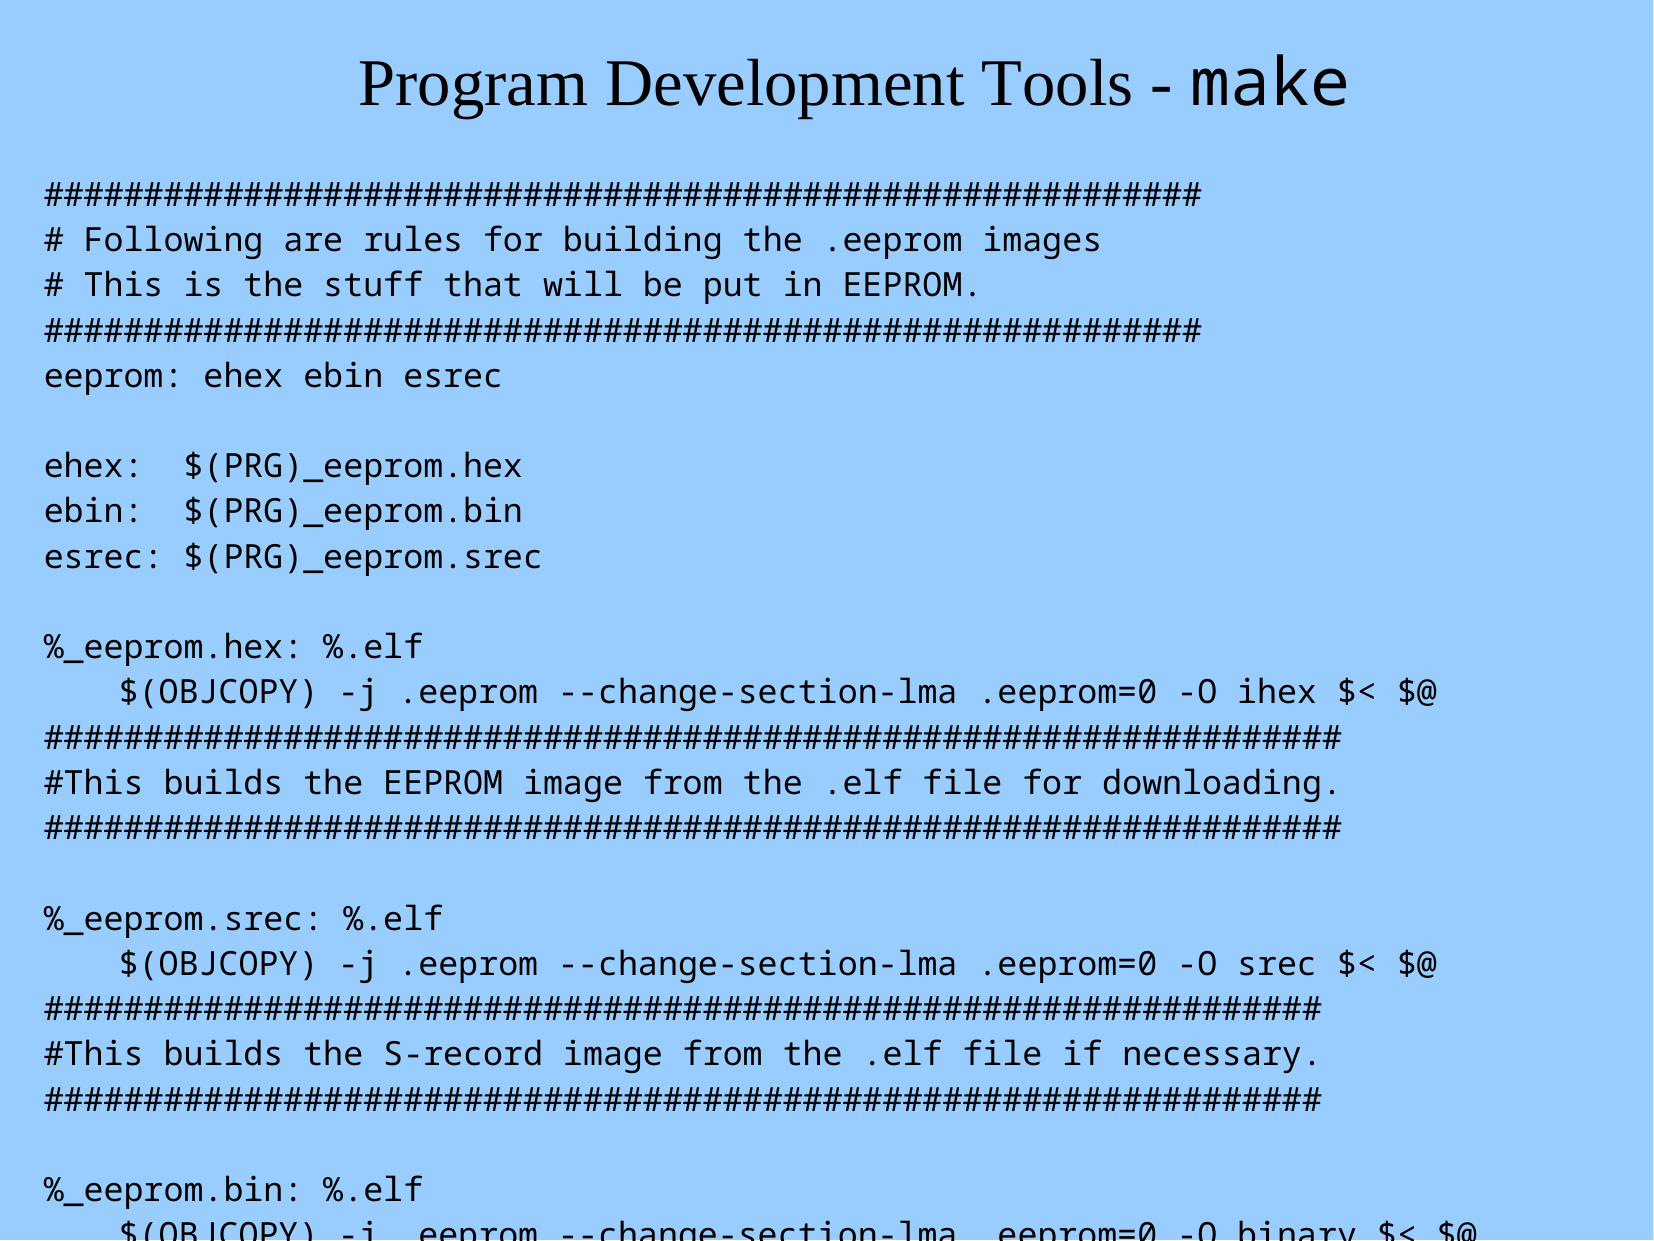

Program Development Tools - make
##########################################################
# Following are rules for building the .eeprom images
# This is the stuff that will be put in EEPROM.
##########################################################
eeprom: ehex ebin esrec
ehex: $(PRG)_eeprom.hex
ebin: $(PRG)_eeprom.bin
esrec: $(PRG)_eeprom.srec
%_eeprom.hex: %.elf
	$(OBJCOPY) -j .eeprom --change-section-lma .eeprom=0 -O ihex $< $@
#################################################################
#This builds the EEPROM image from the .elf file for downloading.
#################################################################
%_eeprom.srec: %.elf
	$(OBJCOPY) -j .eeprom --change-section-lma .eeprom=0 -O srec $< $@
################################################################
#This builds the S-record image from the .elf file if necessary.
################################################################
%_eeprom.bin: %.elf
	$(OBJCOPY) -j .eeprom --change-section-lma .eeprom=0 -O binary $< $@
############################################################
#This builds a binary image from the .elf file if necessary.
############################################################